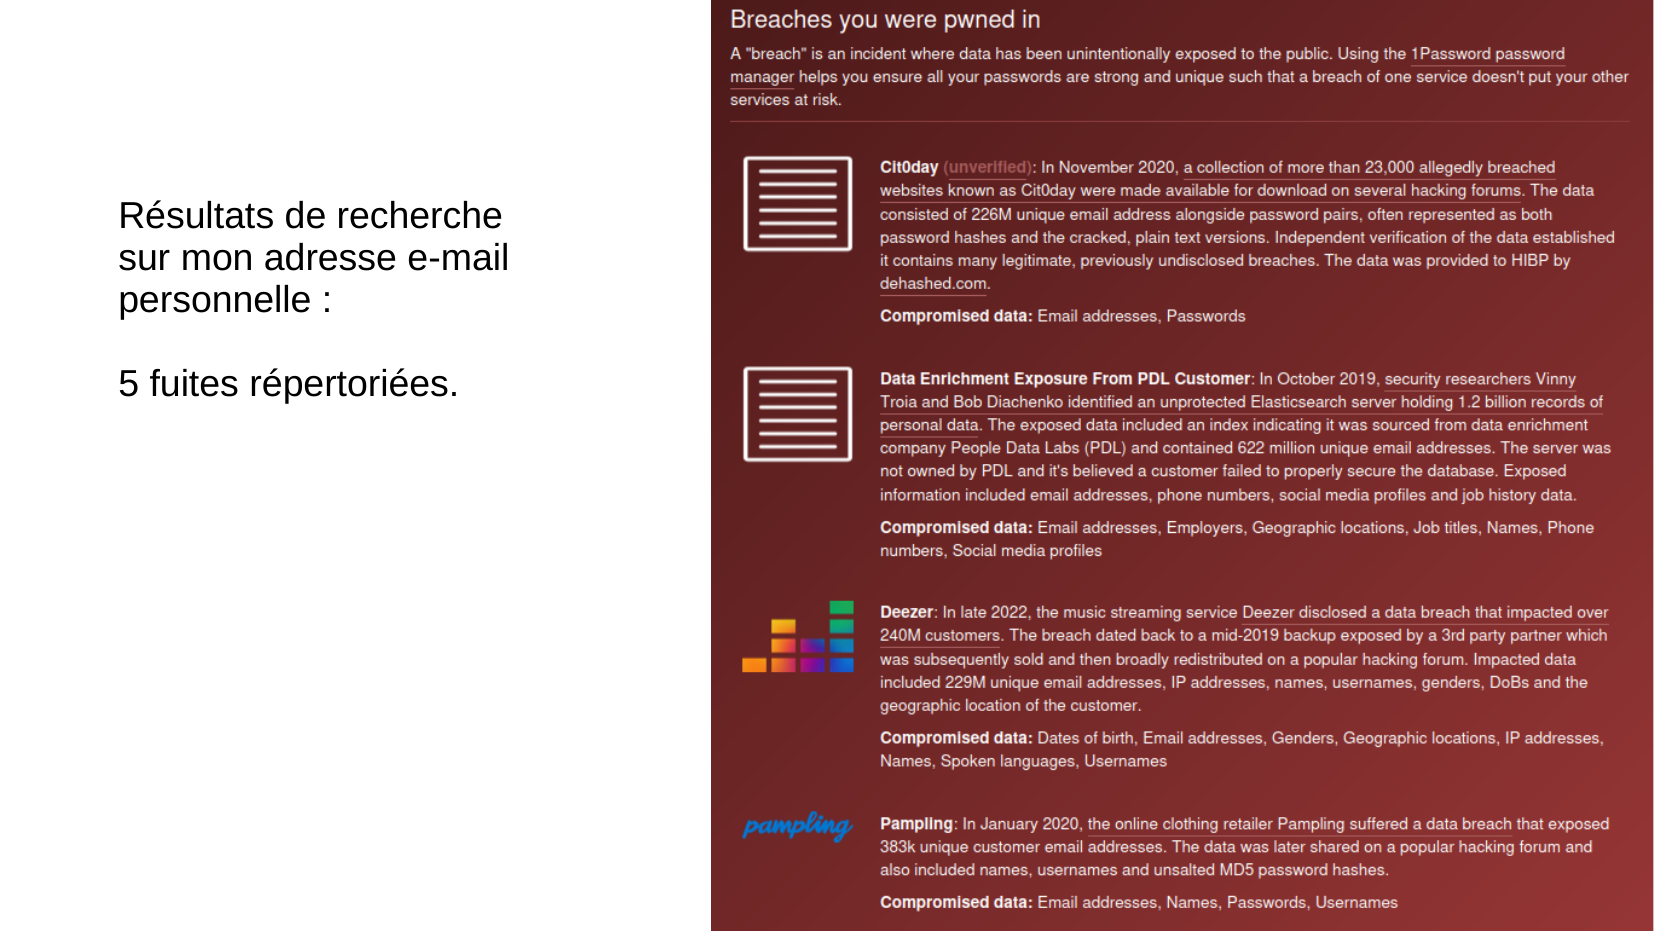

Résultats de recherche
sur mon adresse e-mail
personnelle :
5 fuites répertoriées.